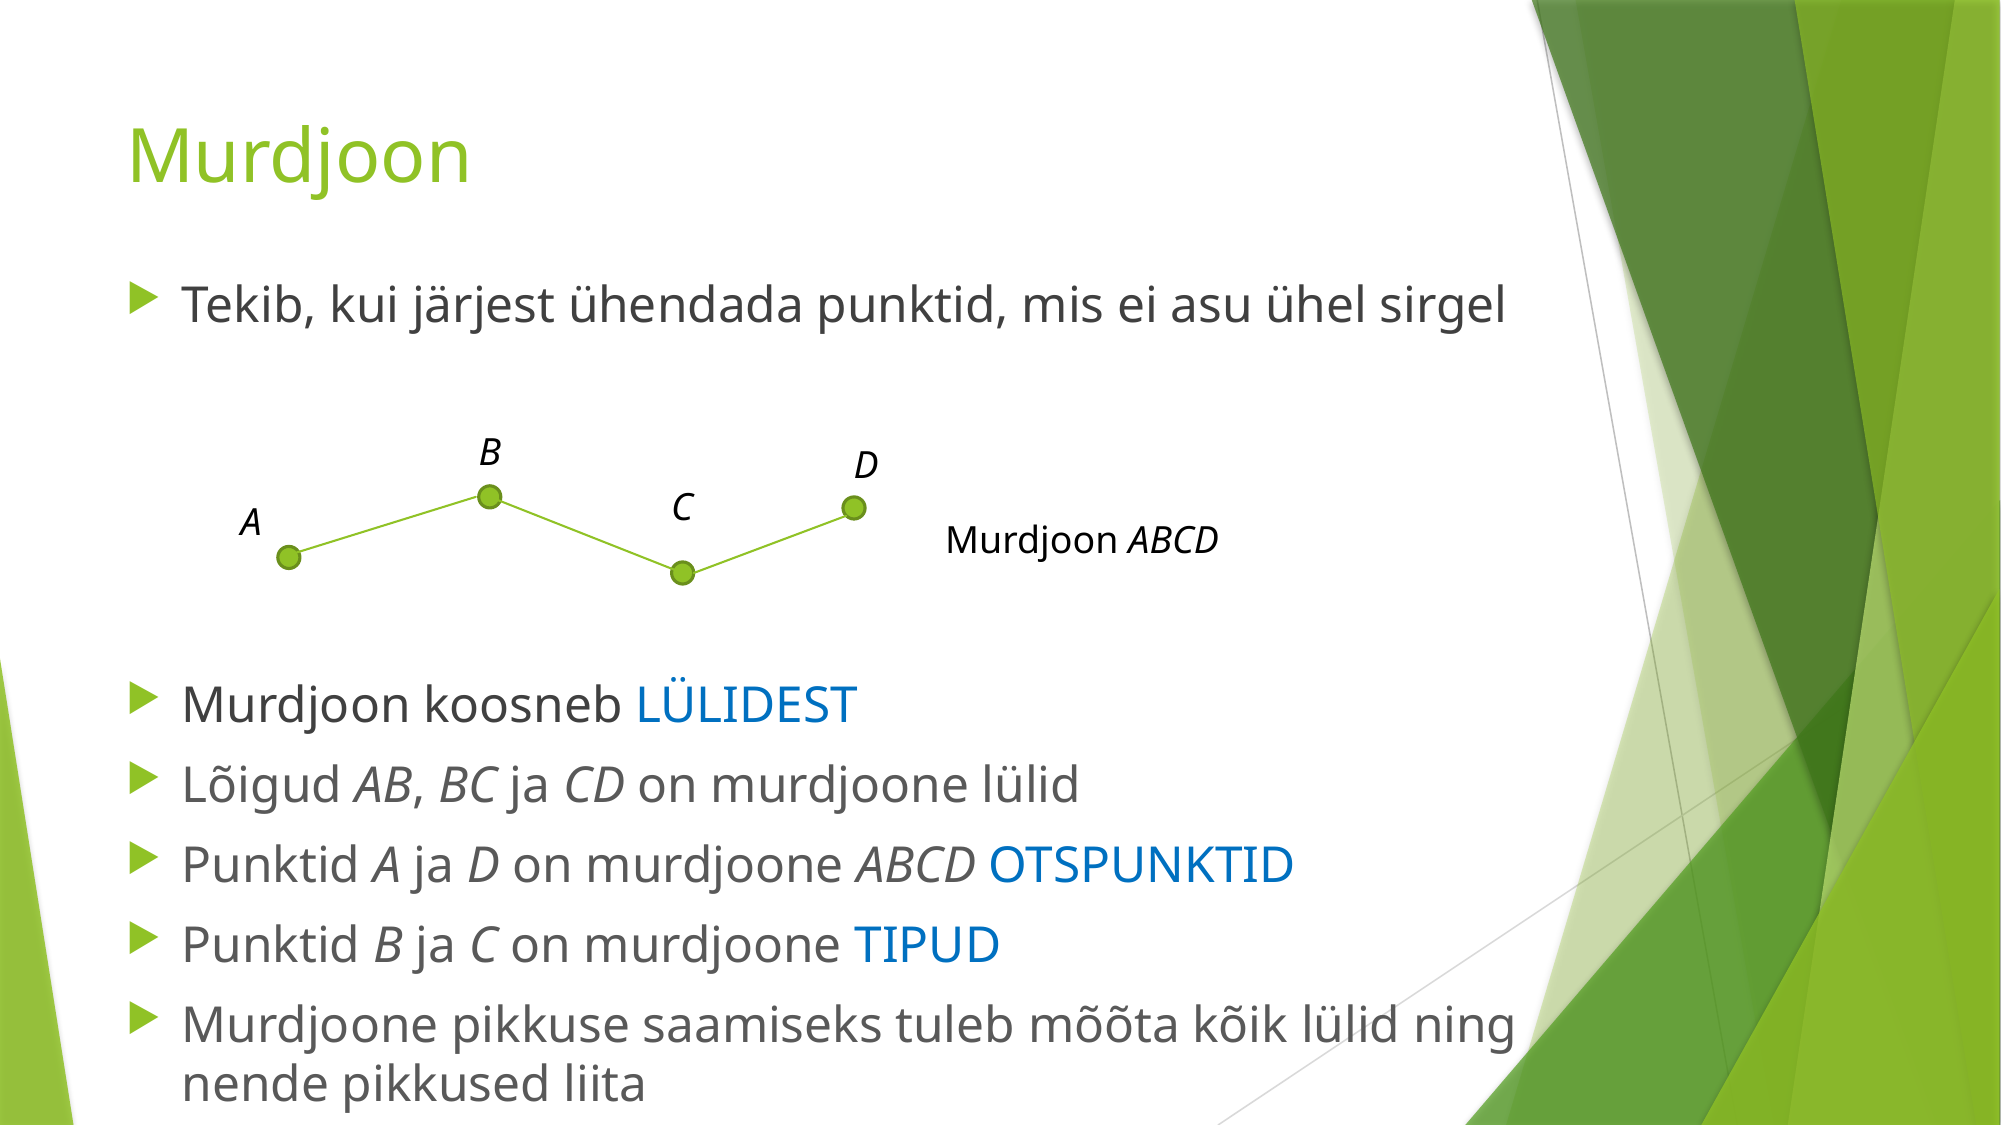

# Murdjoon
Tekib, kui järjest ühendada punktid, mis ei asu ühel sirgel
Murdjoon koosneb LÜLIDEST
Lõigud AB, BC ja CD on murdjoone lülid
Punktid A ja D on murdjoone ABCD OTSPUNKTID
Punktid B ja C on murdjoone TIPUD
Murdjoone pikkuse saamiseks tuleb mõõta kõik lülid ning nende pikkused liita
B
D
C
A
Murdjoon ABCD